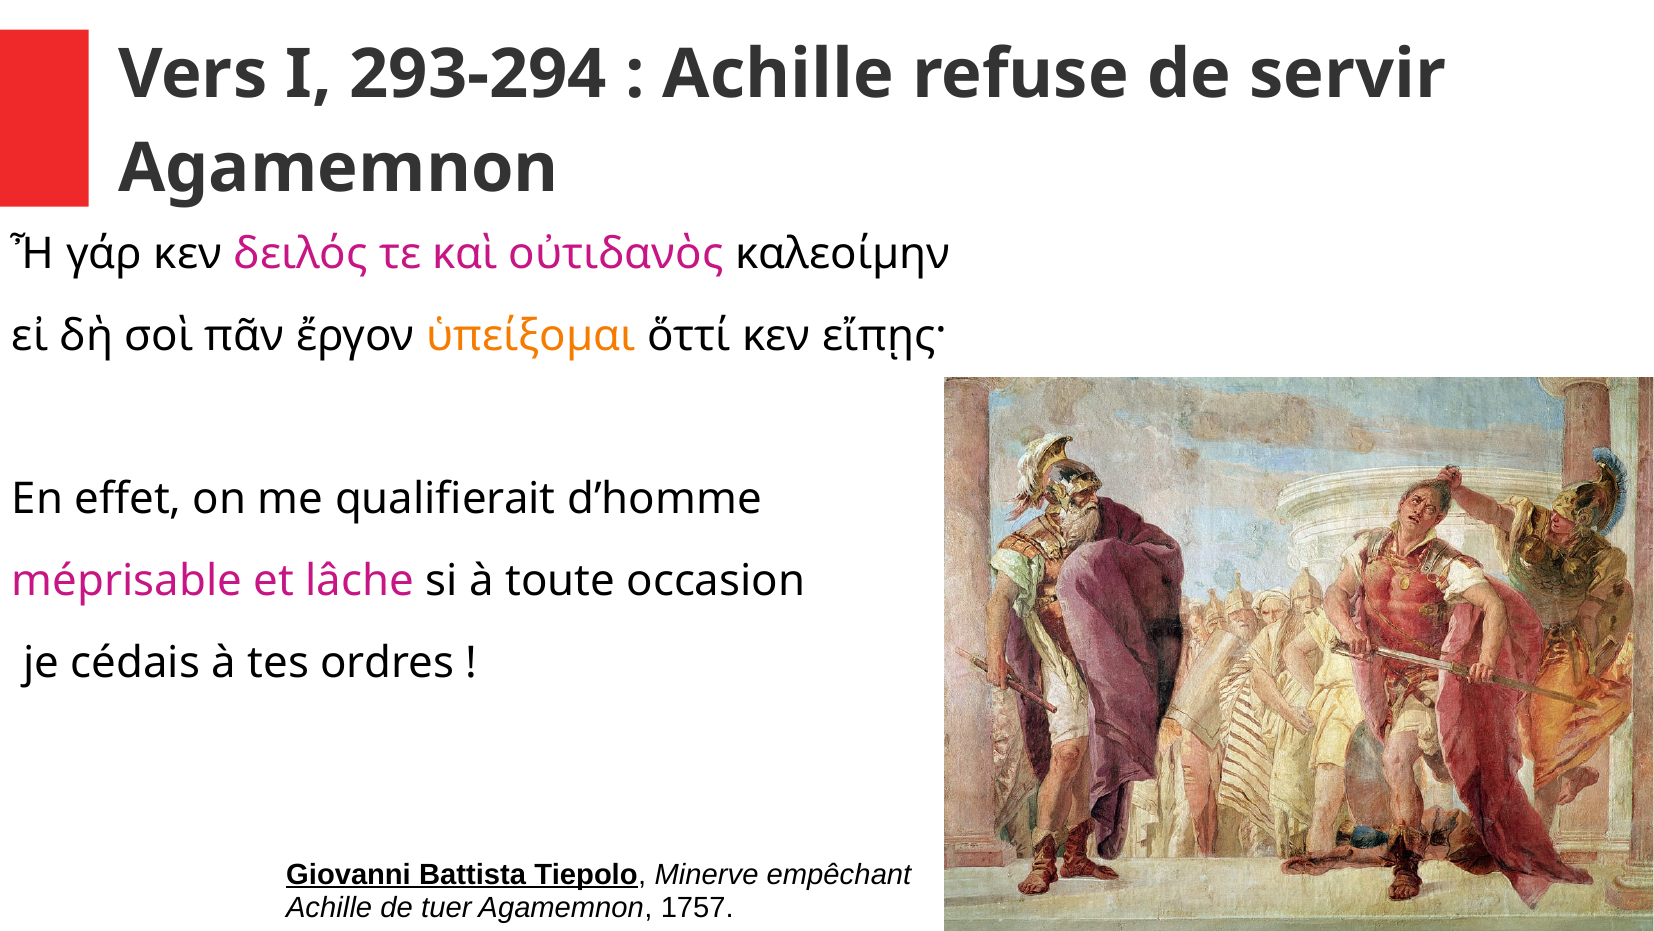

# Vers I, 293-294 : Achille refuse de servir Agamemnon
Ἦ γάρ κεν δειλός τε καὶ οὐτιδανὸς καλεοίμην
εἰ δὴ σοὶ πᾶν ἔργον ὑπείξομαι ὅττί κεν εἴπῃς·
En effet, on me qualifierait d’homme
méprisable et lâche si à toute occasion
 je cédais à tes ordres !
Giovanni Battista Tiepolo, Minerve empêchant Achille de tuer Agamemnon, 1757.
12